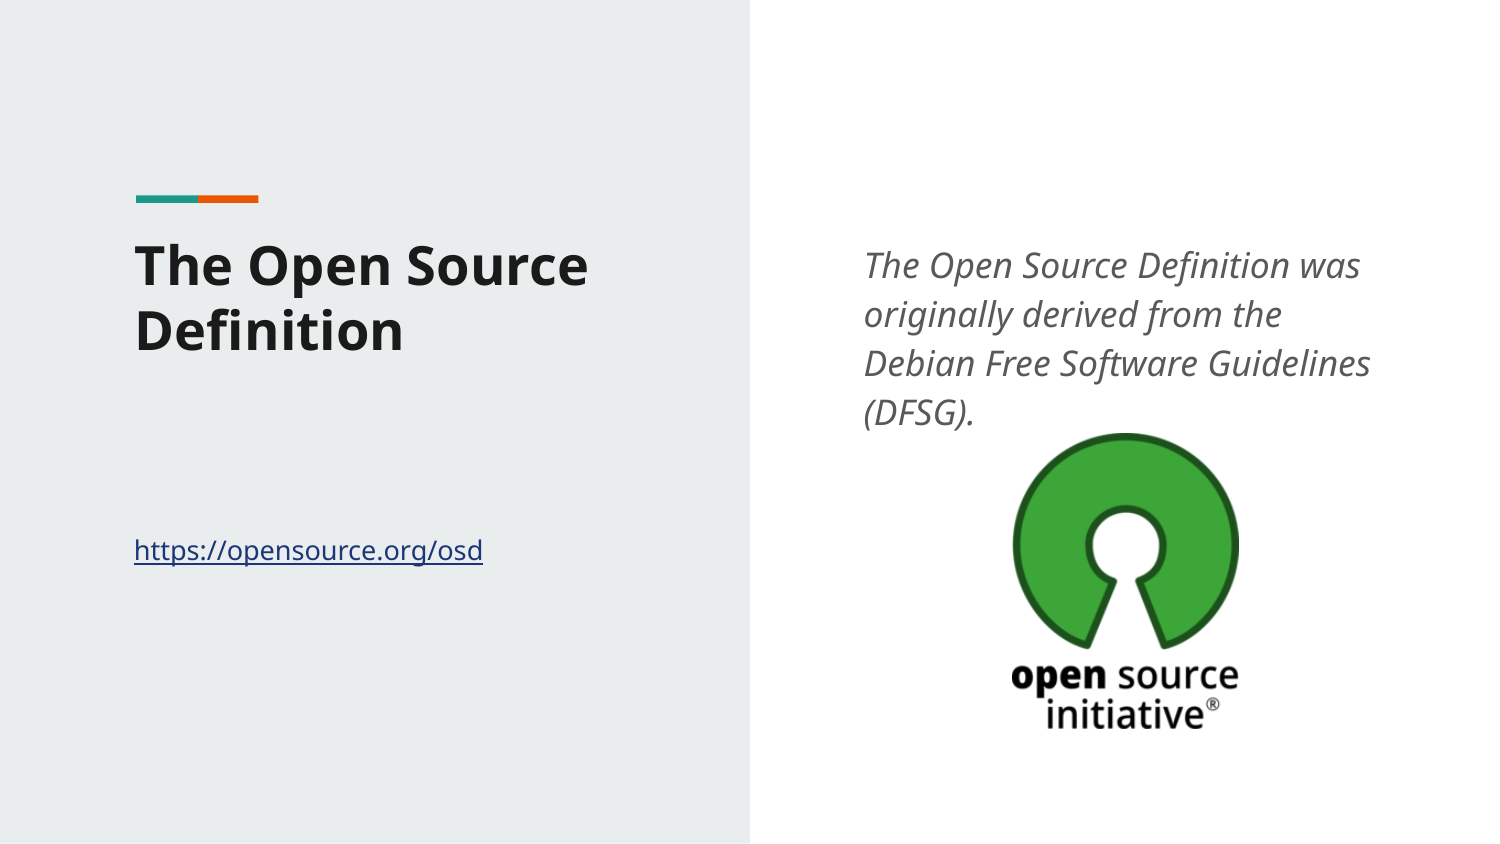

# The Open Source Definition
The Open Source Definition was originally derived from the Debian Free Software Guidelines (DFSG).
https://opensource.org/osd